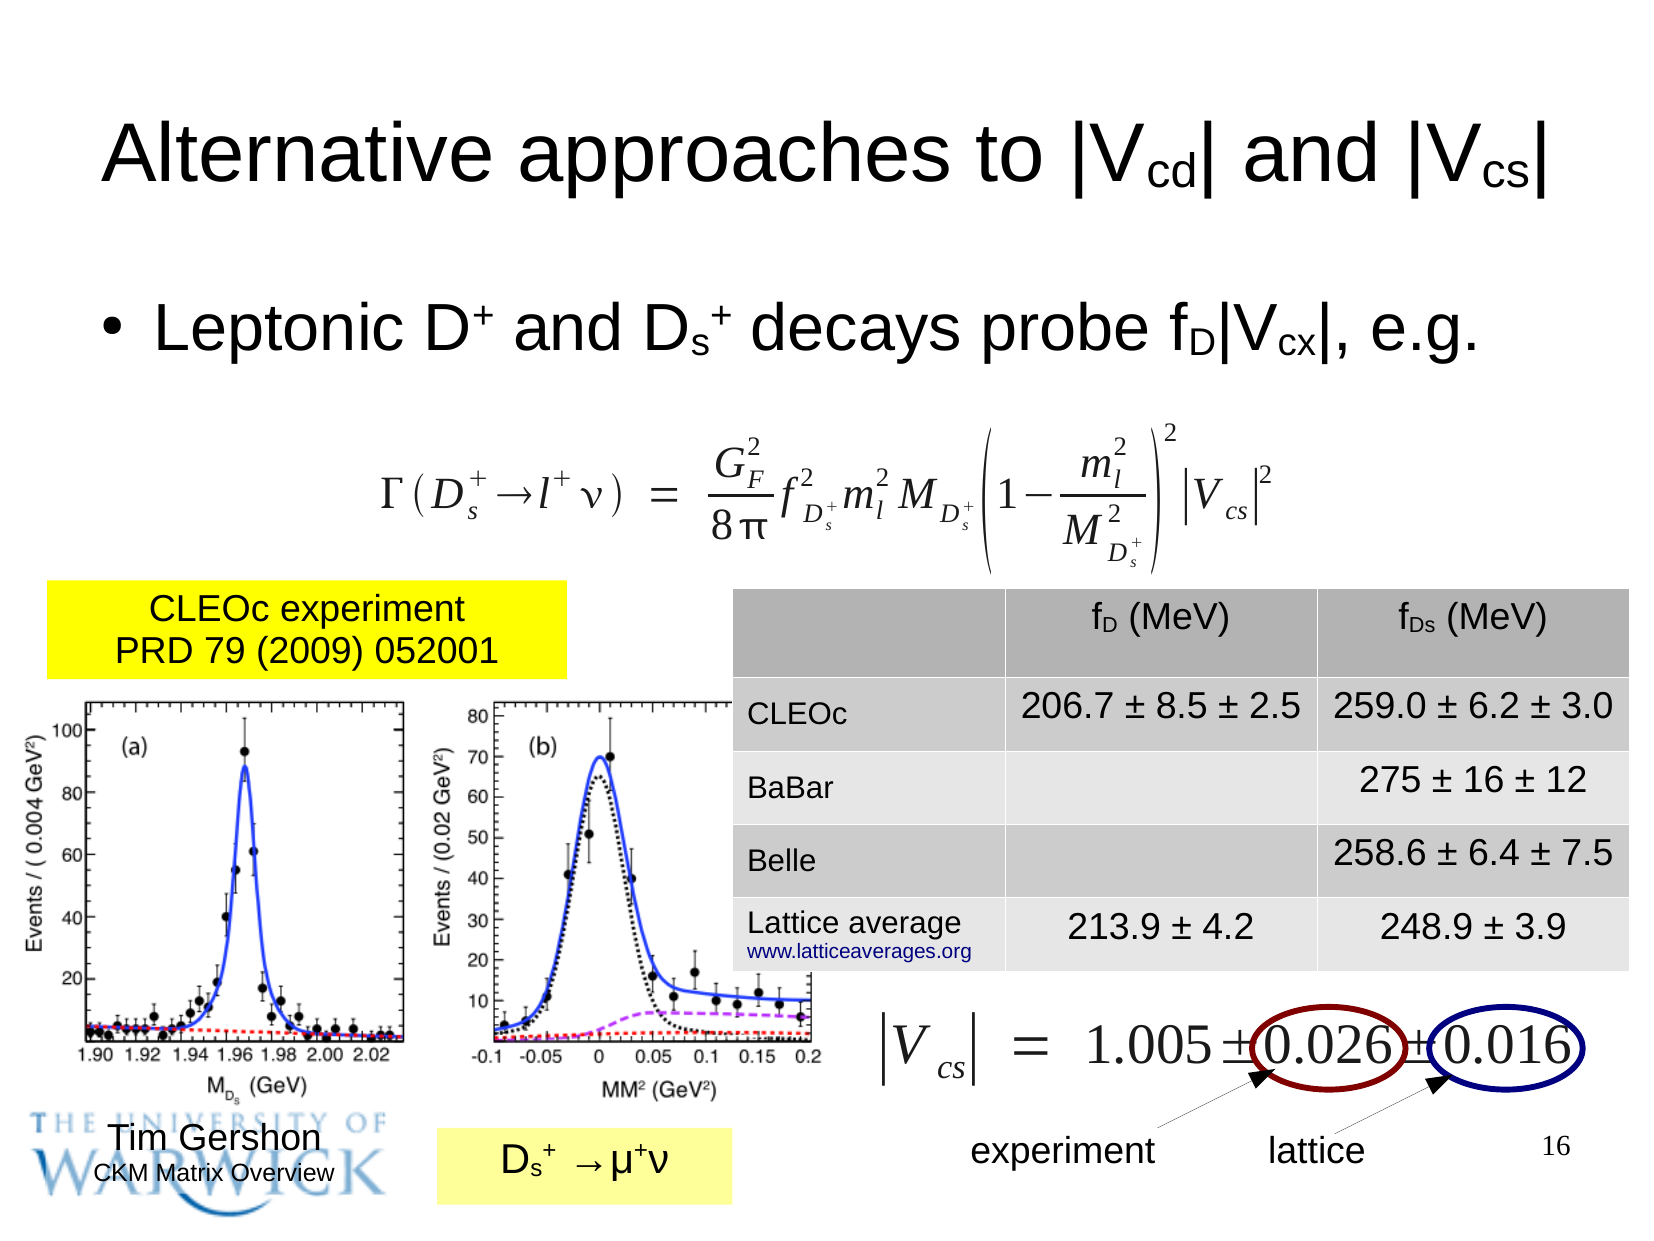

# Alternative approaches to |Vcd| and |Vcs|
Leptonic D+ and Ds+ decays probe fD|Vcx|, e.g.
CLEOc experiment
PRD 79 (2009) 052001
| | fD (MeV) | fDs (MeV) |
| --- | --- | --- |
| CLEOc | 206.7 ± 8.5 ± 2.5 | 259.0 ± 6.2 ± 3.0 |
| BaBar | | 275 ± 16 ± 12 |
| Belle | | 258.6 ± 6.4 ± 7.5 |
| Lattice average www.latticeaverages.org | 213.9 ± 4.2 | 248.9 ± 3.9 |
Tim Gershon
CKM Matrix Overview
experiment
lattice
Ds+ →μ+ν
16